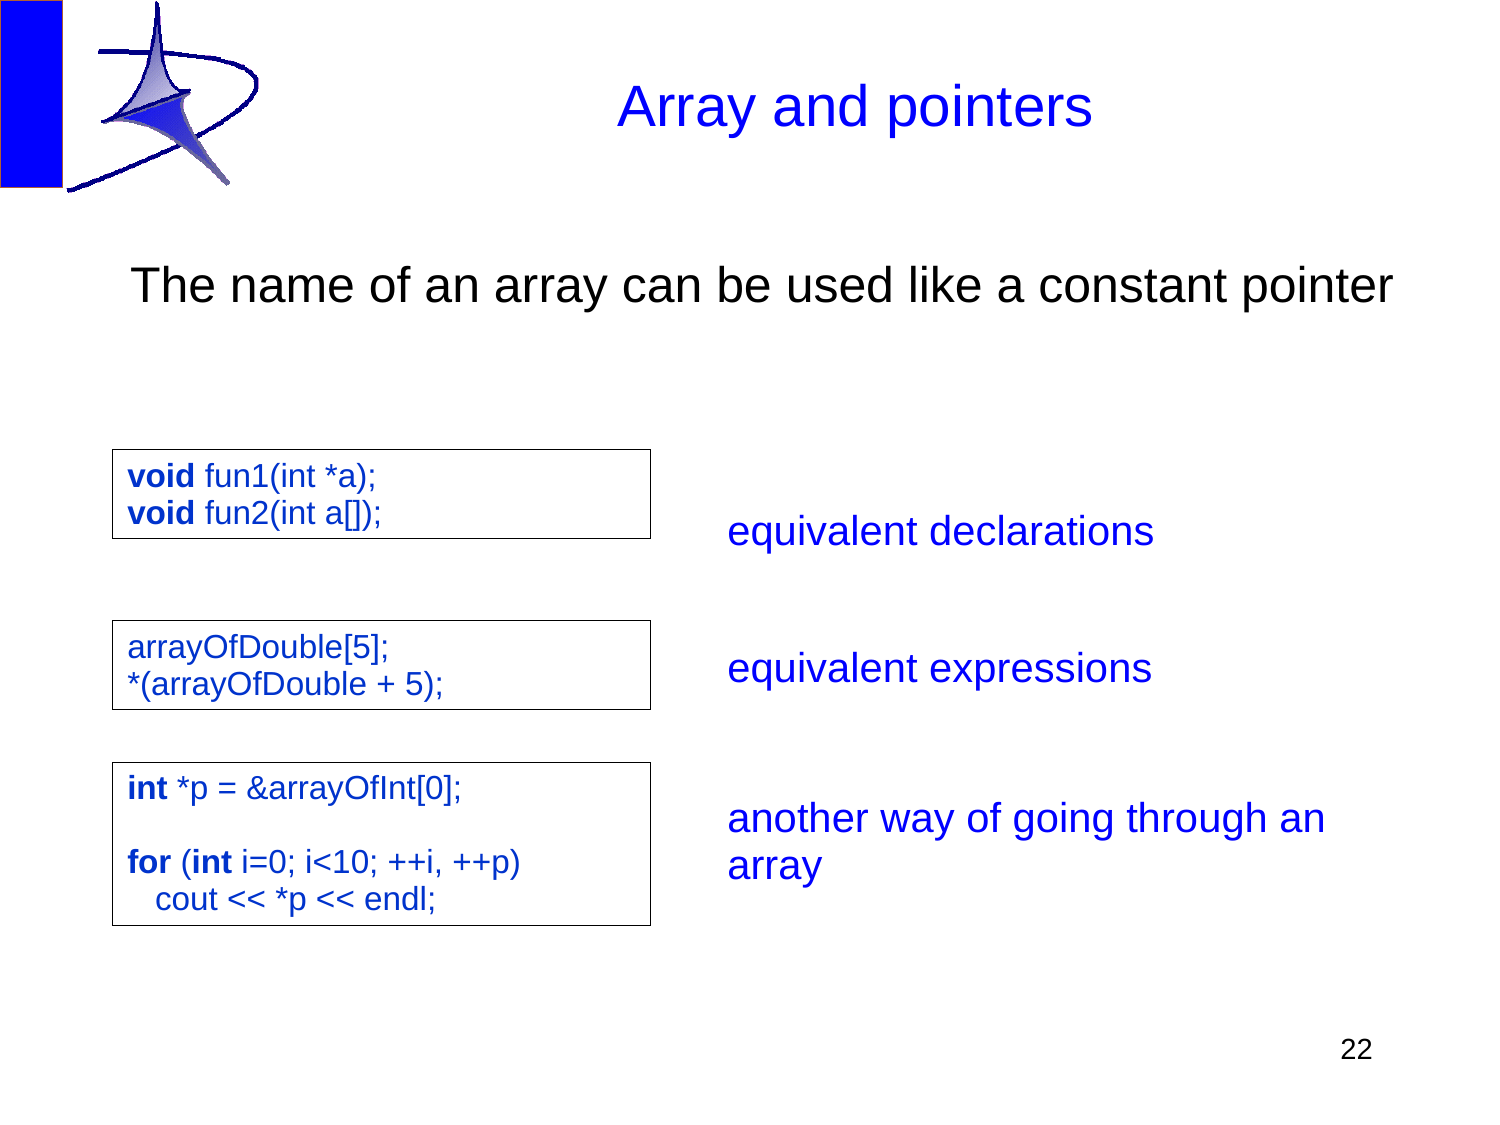

# Array and pointers
The name of an array can be used like a constant pointer
void fun1(int *a);
void fun2(int a[]);
equivalent declarations
arrayOfDouble[5];
*(arrayOfDouble + 5);
equivalent expressions
int *p = &arrayOfInt[0];
for (int i=0; i<10; ++i, ++p)
 cout << *p << endl;
another way of going through an array
22